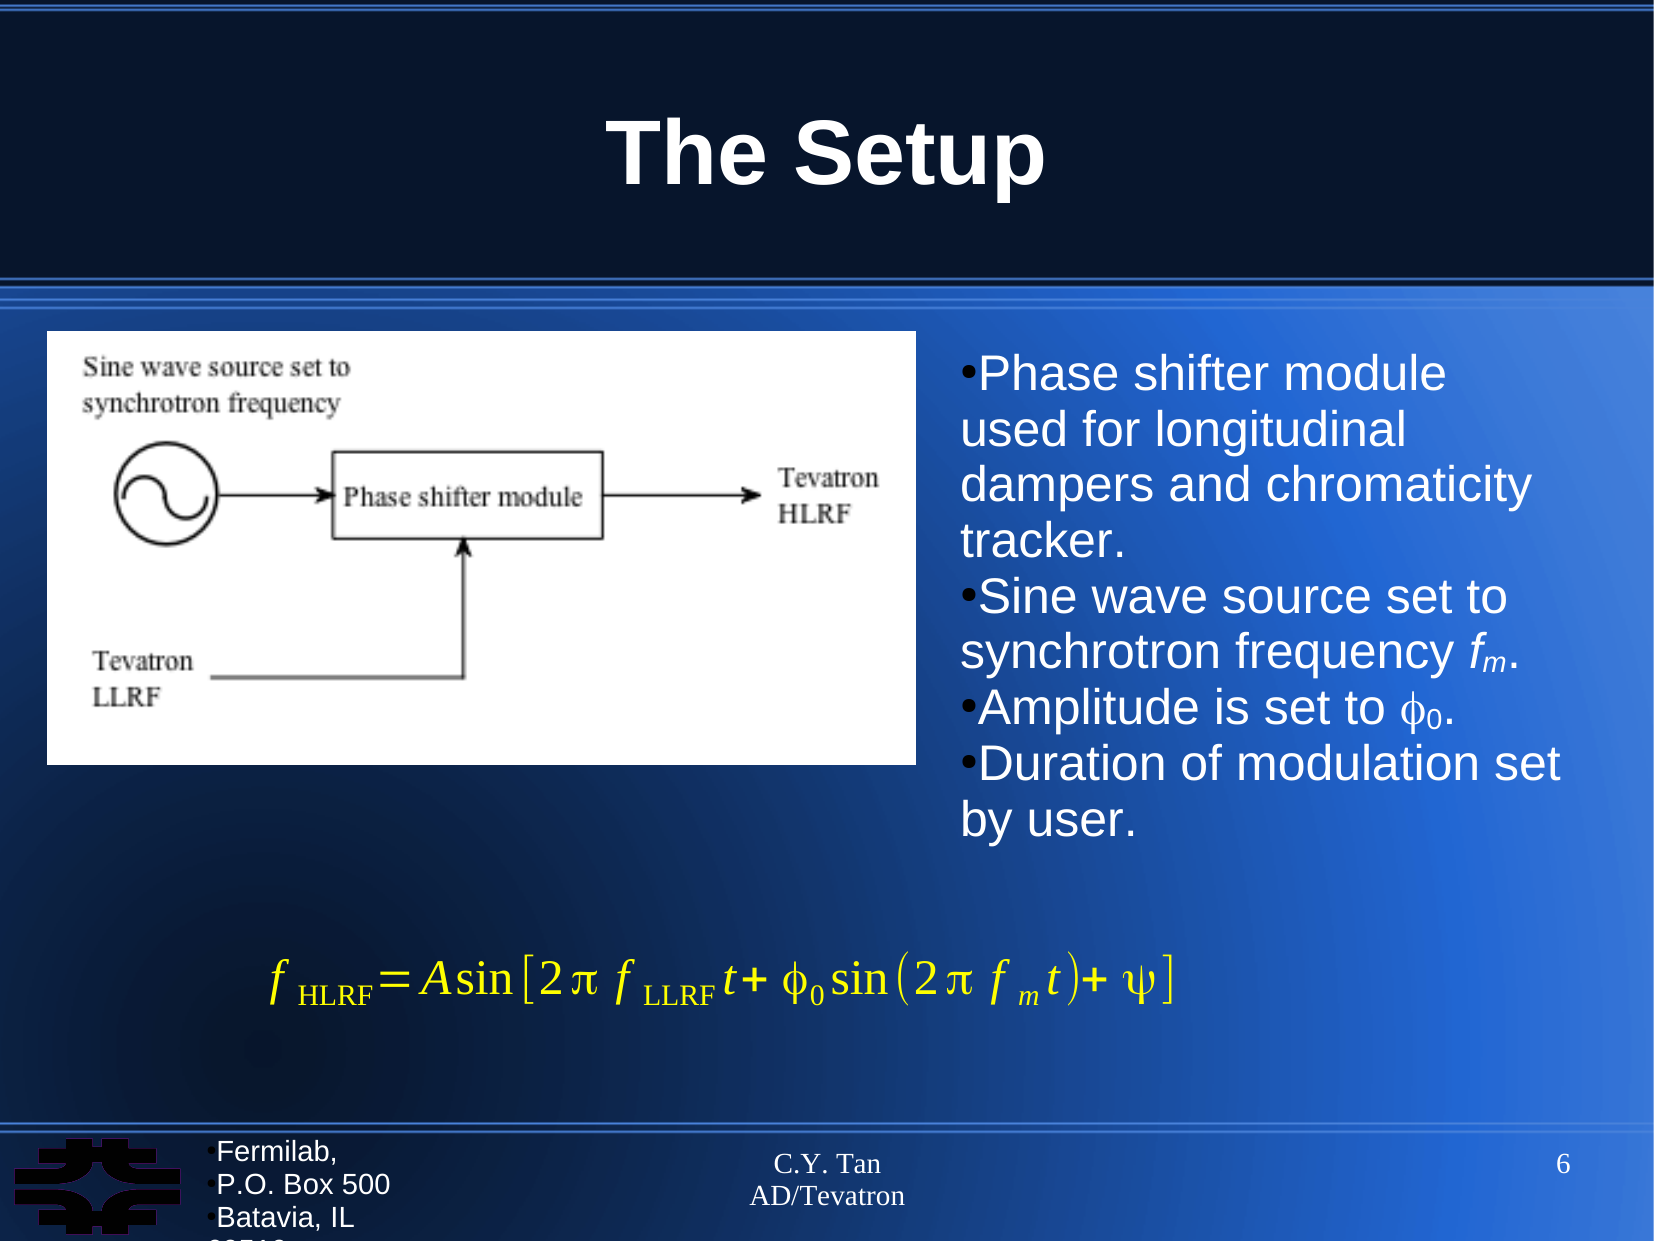

# The Setup
Phase shifter module used for longitudinal dampers and chromaticity tracker.
Sine wave source set to synchrotron frequency fm.
Amplitude is set to ϕ0.
Duration of modulation set by user.
6